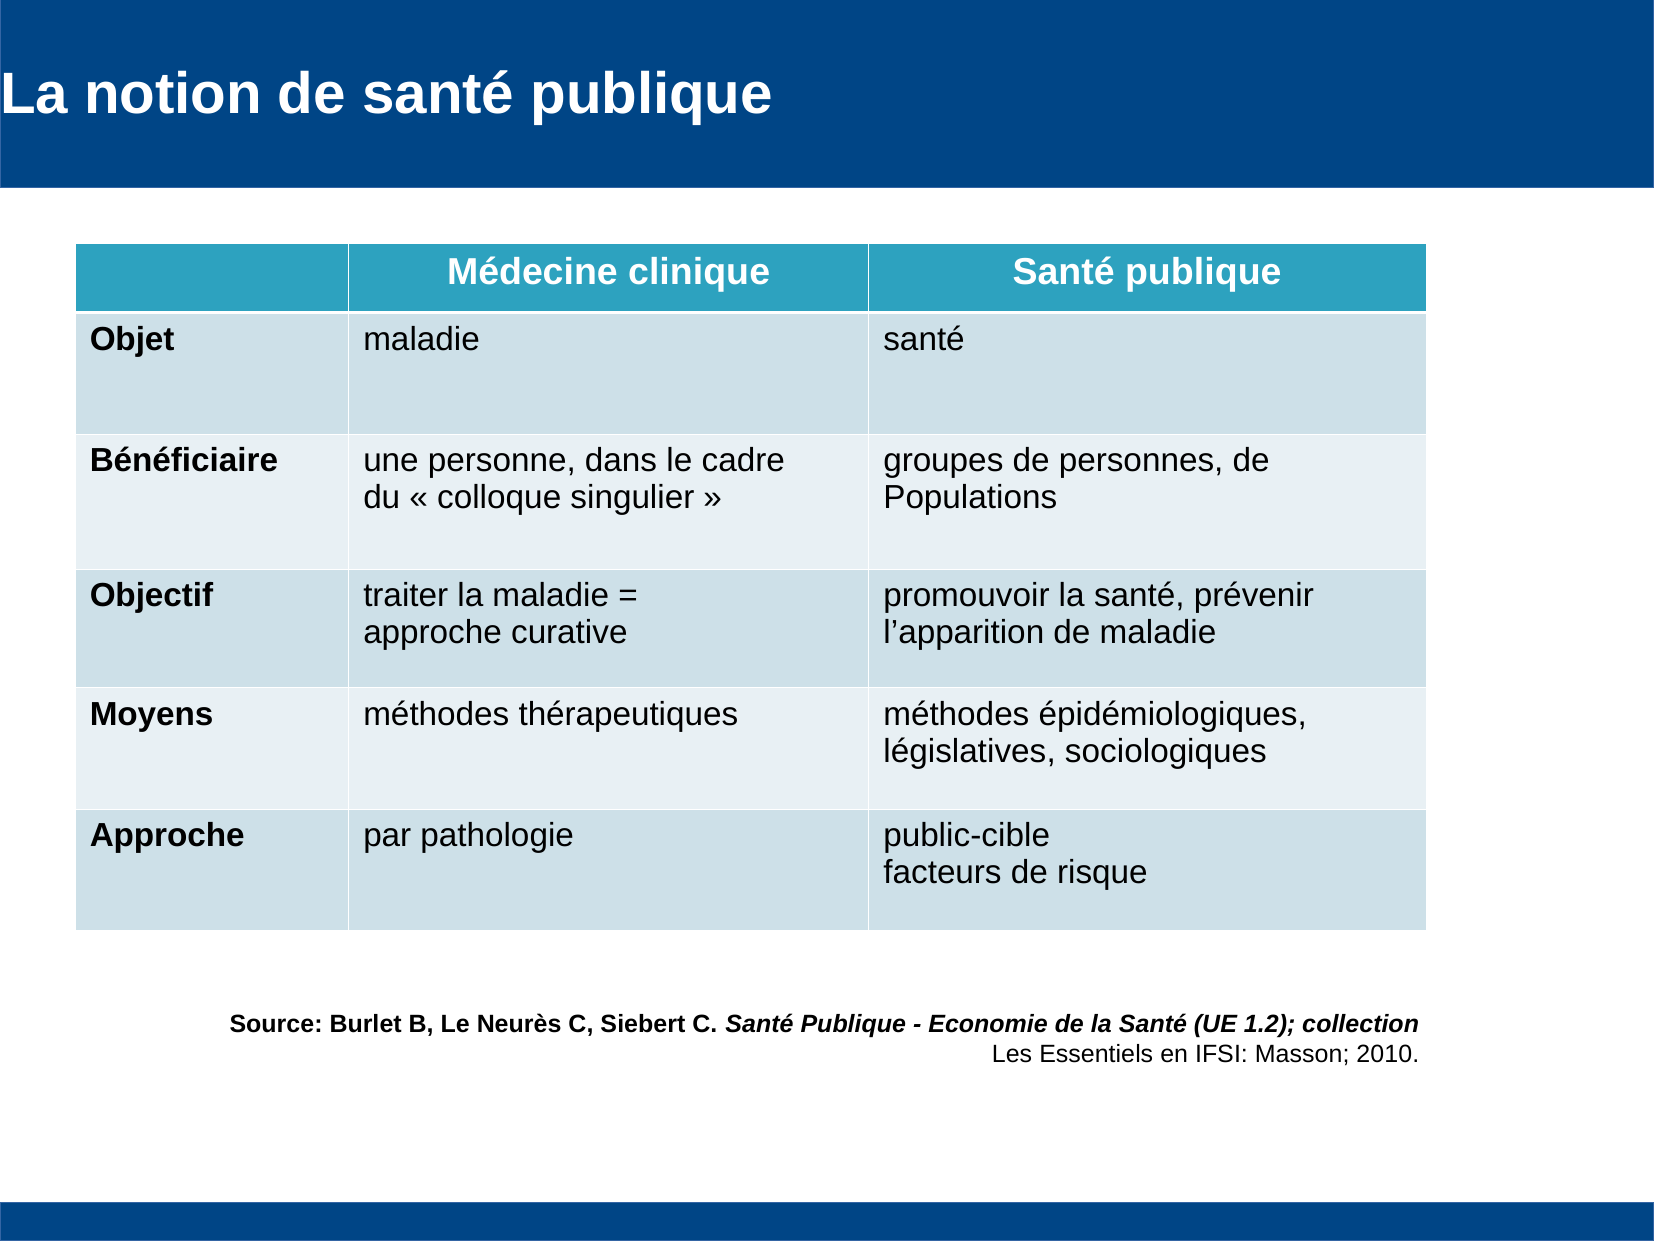

# La notion de santé publique
| | Médecine clinique | Santé publique |
| --- | --- | --- |
| Objet | maladie | santé |
| Bénéficiaire | une personne, dans le cadre du « colloque singulier » | groupes de personnes, de Populations |
| Objectif | traiter la maladie = approche curative | promouvoir la santé, prévenir l’apparition de maladie |
| Moyens | méthodes thérapeutiques | méthodes épidémiologiques, législatives, sociologiques |
| Approche | par pathologie | public-cible facteurs de risque |
Source: Burlet B, Le Neurès C, Siebert C. Santé Publique - Economie de la Santé (UE 1.2); collection
Les Essentiels en IFSI: Masson; 2010.